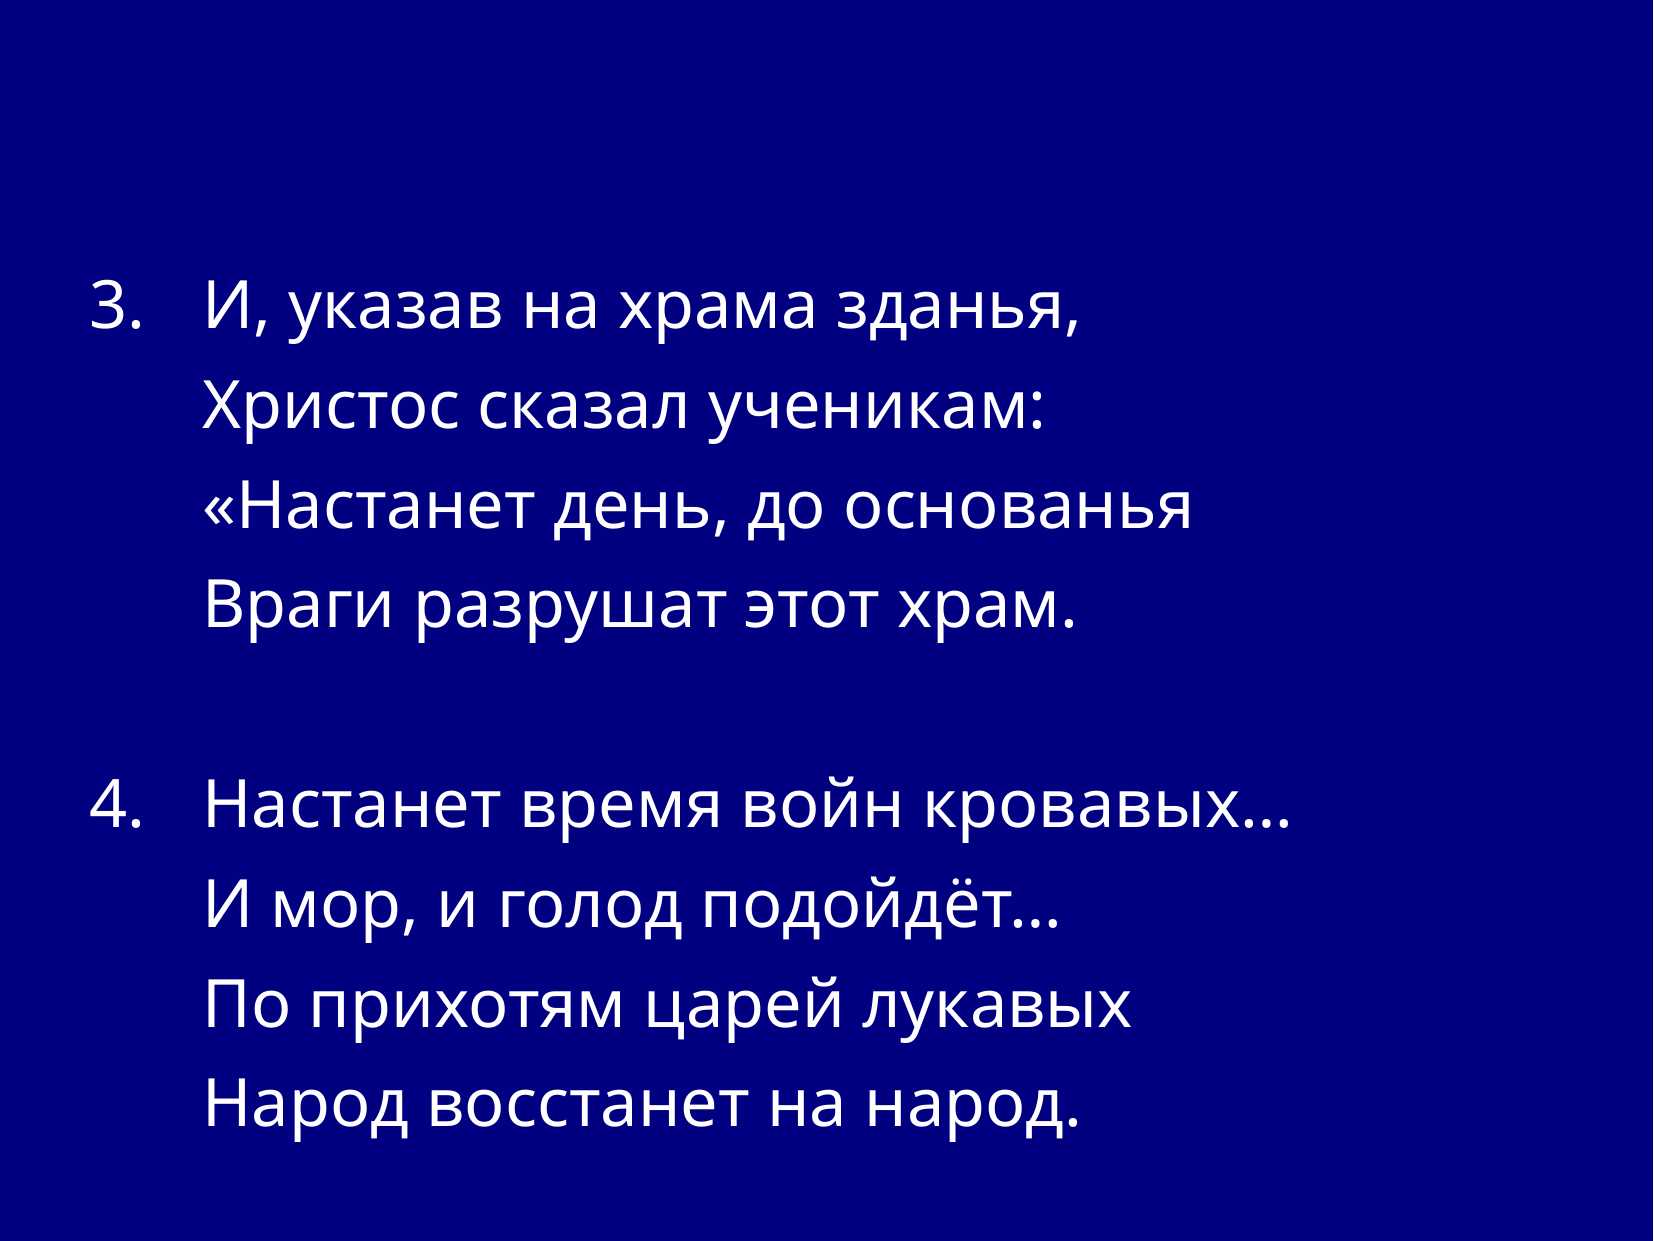

3.	И, указав на храма зданья,
	Христос сказал ученикам:
	«Настанет день, до основанья
	Враги разрушат этот храм.
4.	Настанет время войн кровавых…
	И мор, и голод подойдёт…
	По прихотям царей лукавых
	Народ восстанет на народ.